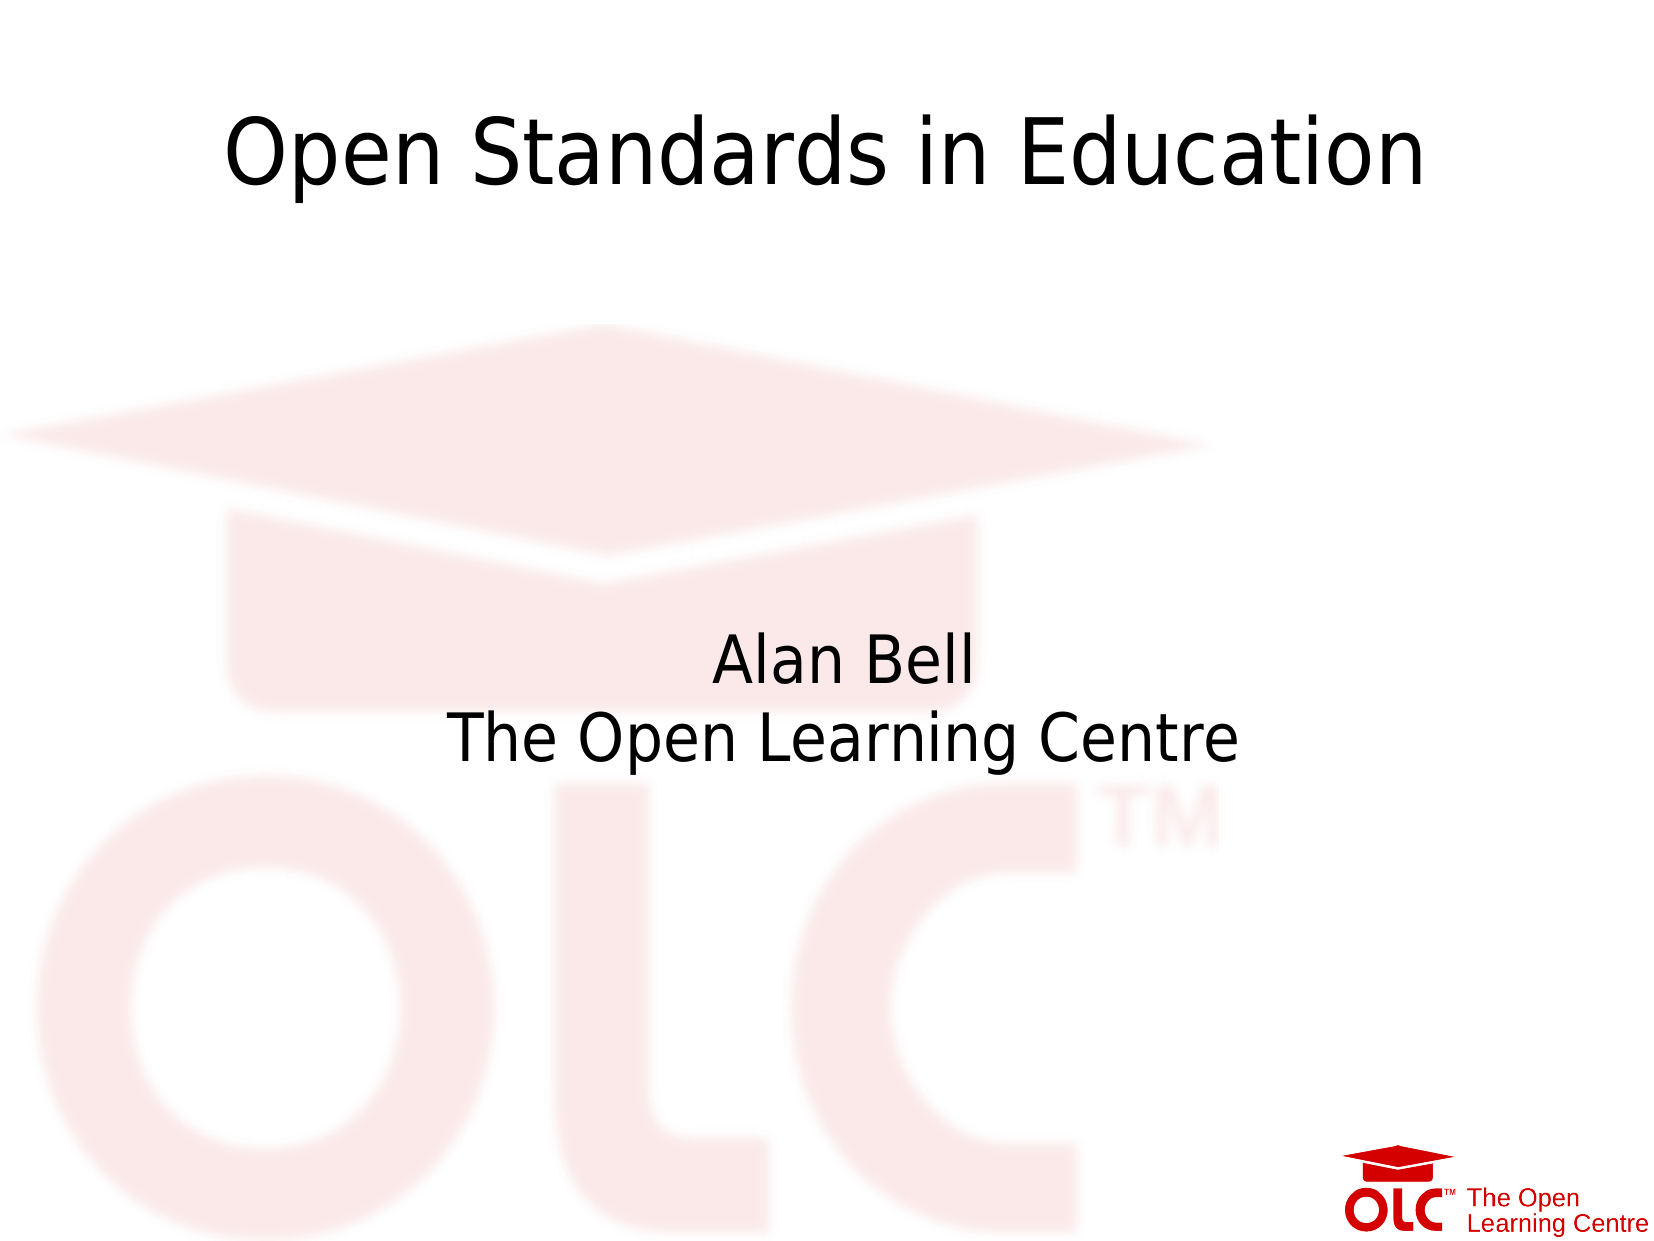

# Open Standards in Education
Alan Bell
The Open Learning Centre